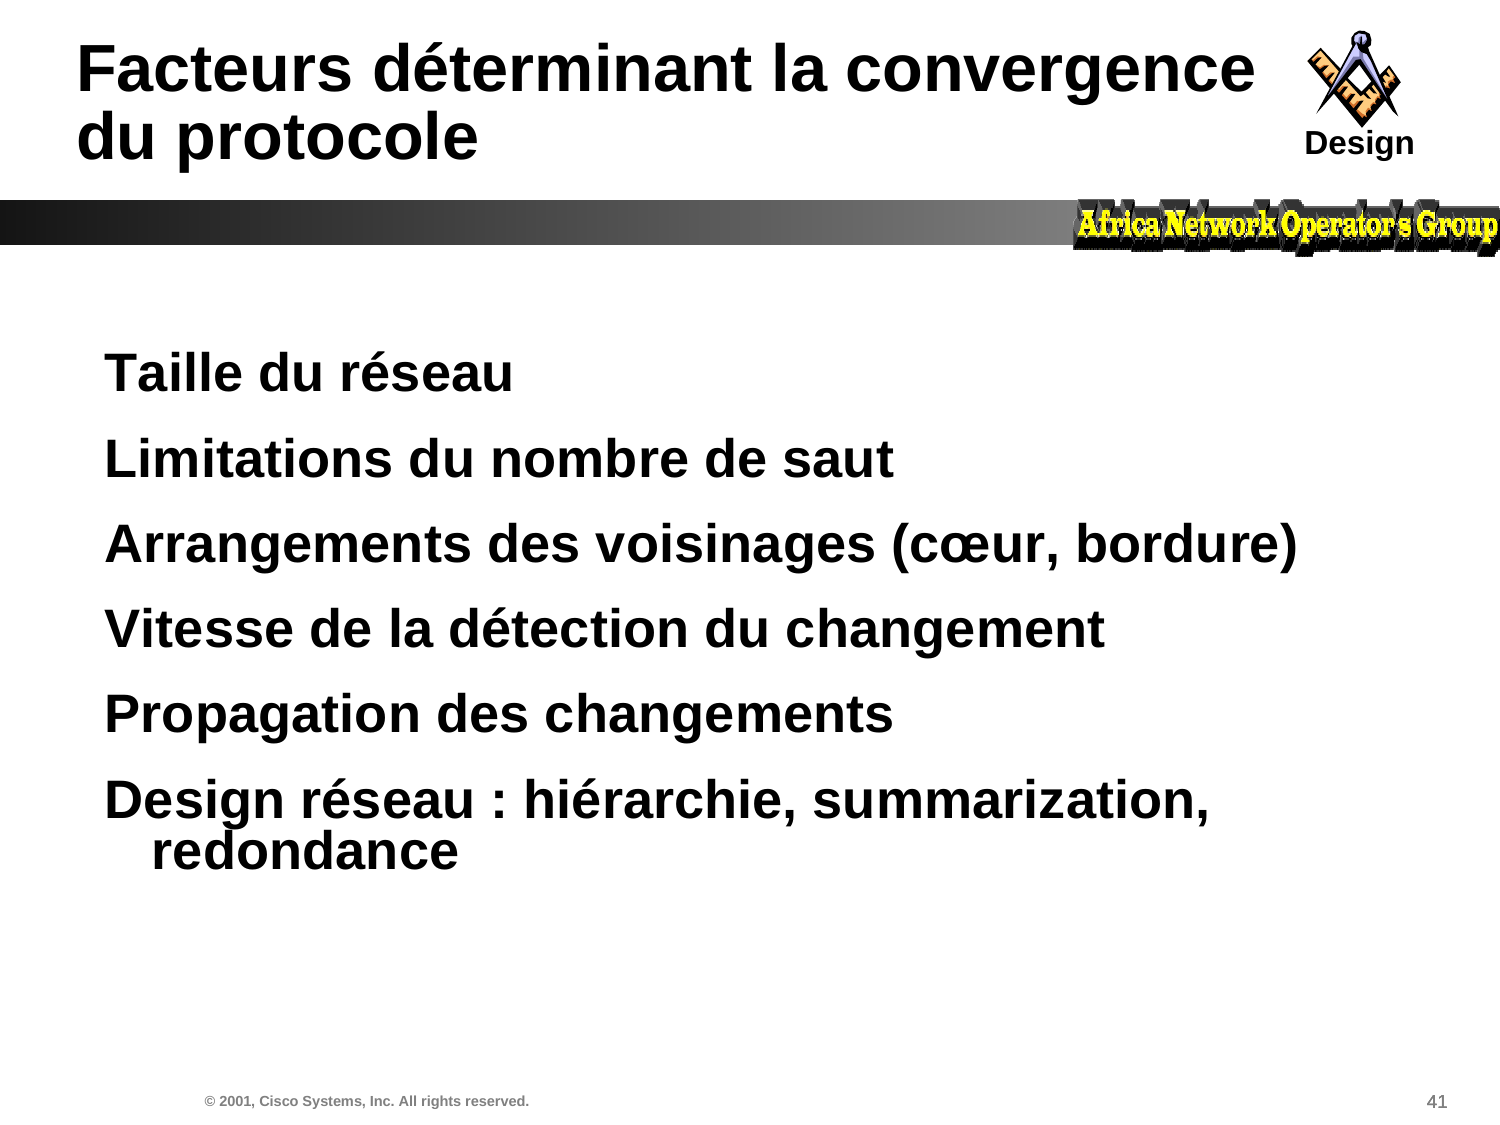

# Facteurs déterminant la convergence du protocole
Design
Taille du réseau
Limitations du nombre de saut
Arrangements des voisinages (cœur, bordure)
Vitesse de la détection du changement
Propagation des changements
Design réseau : hiérarchie, summarization, redondance